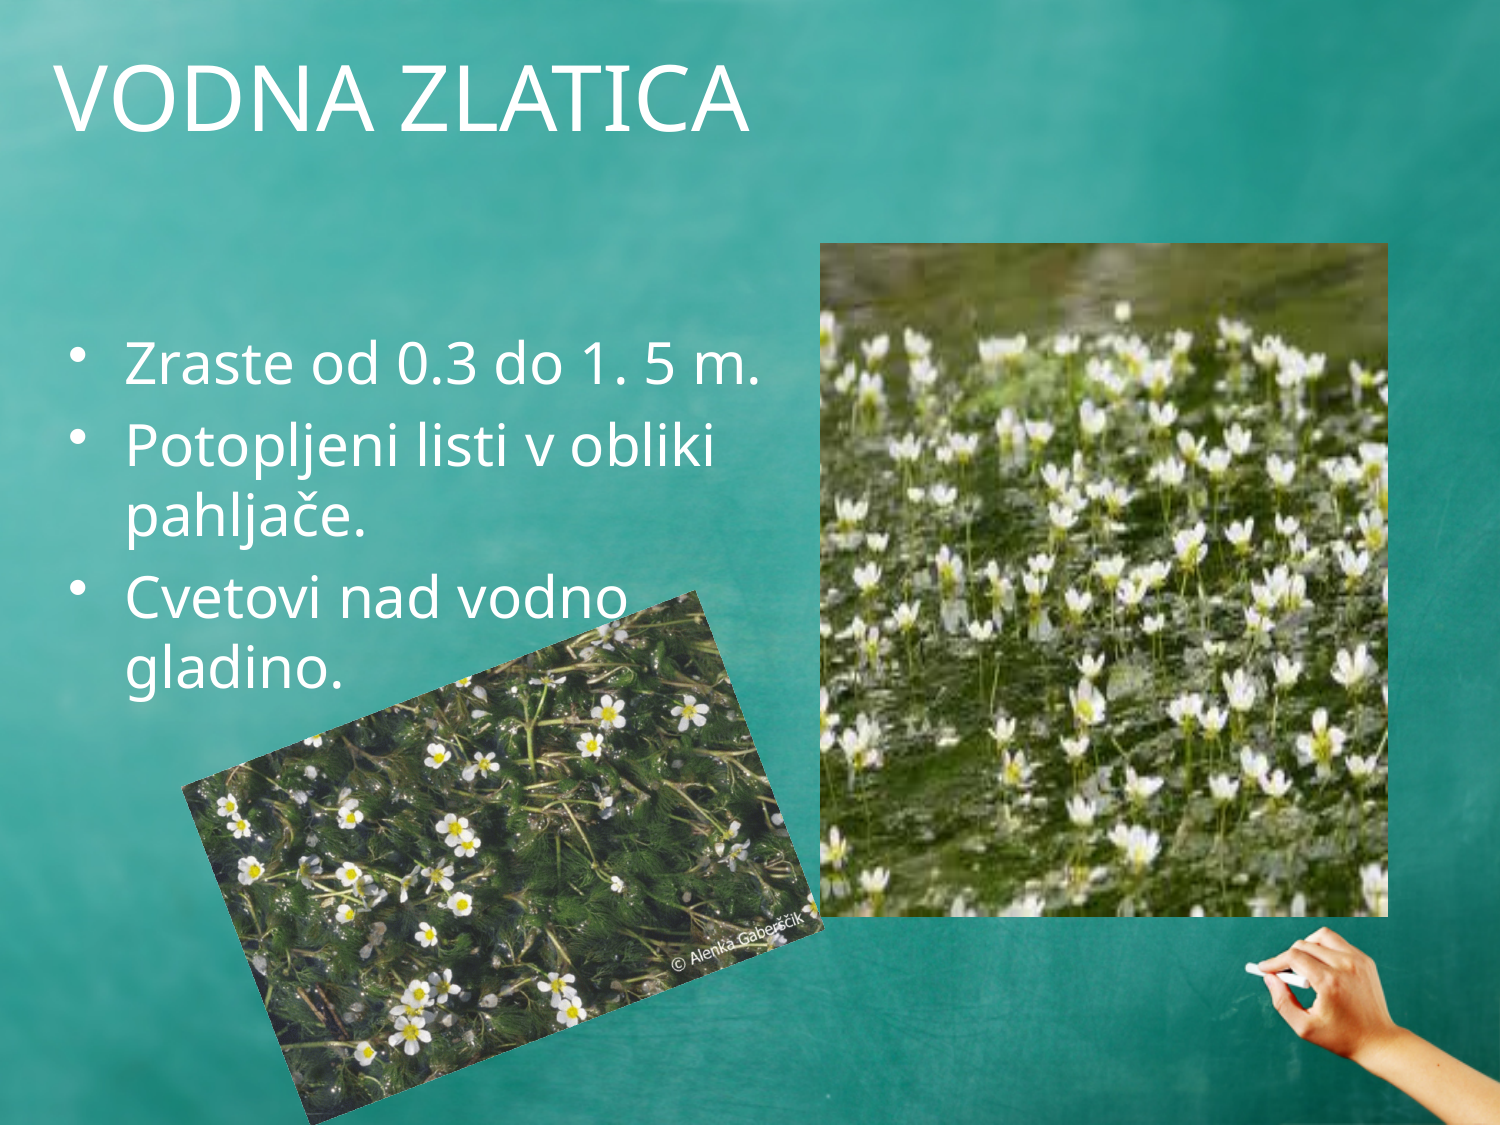

# VODNA ZLATICA
Zraste od 0.3 do 1. 5 m.
Potopljeni listi v obliki pahljače.
Cvetovi nad vodno gladino.